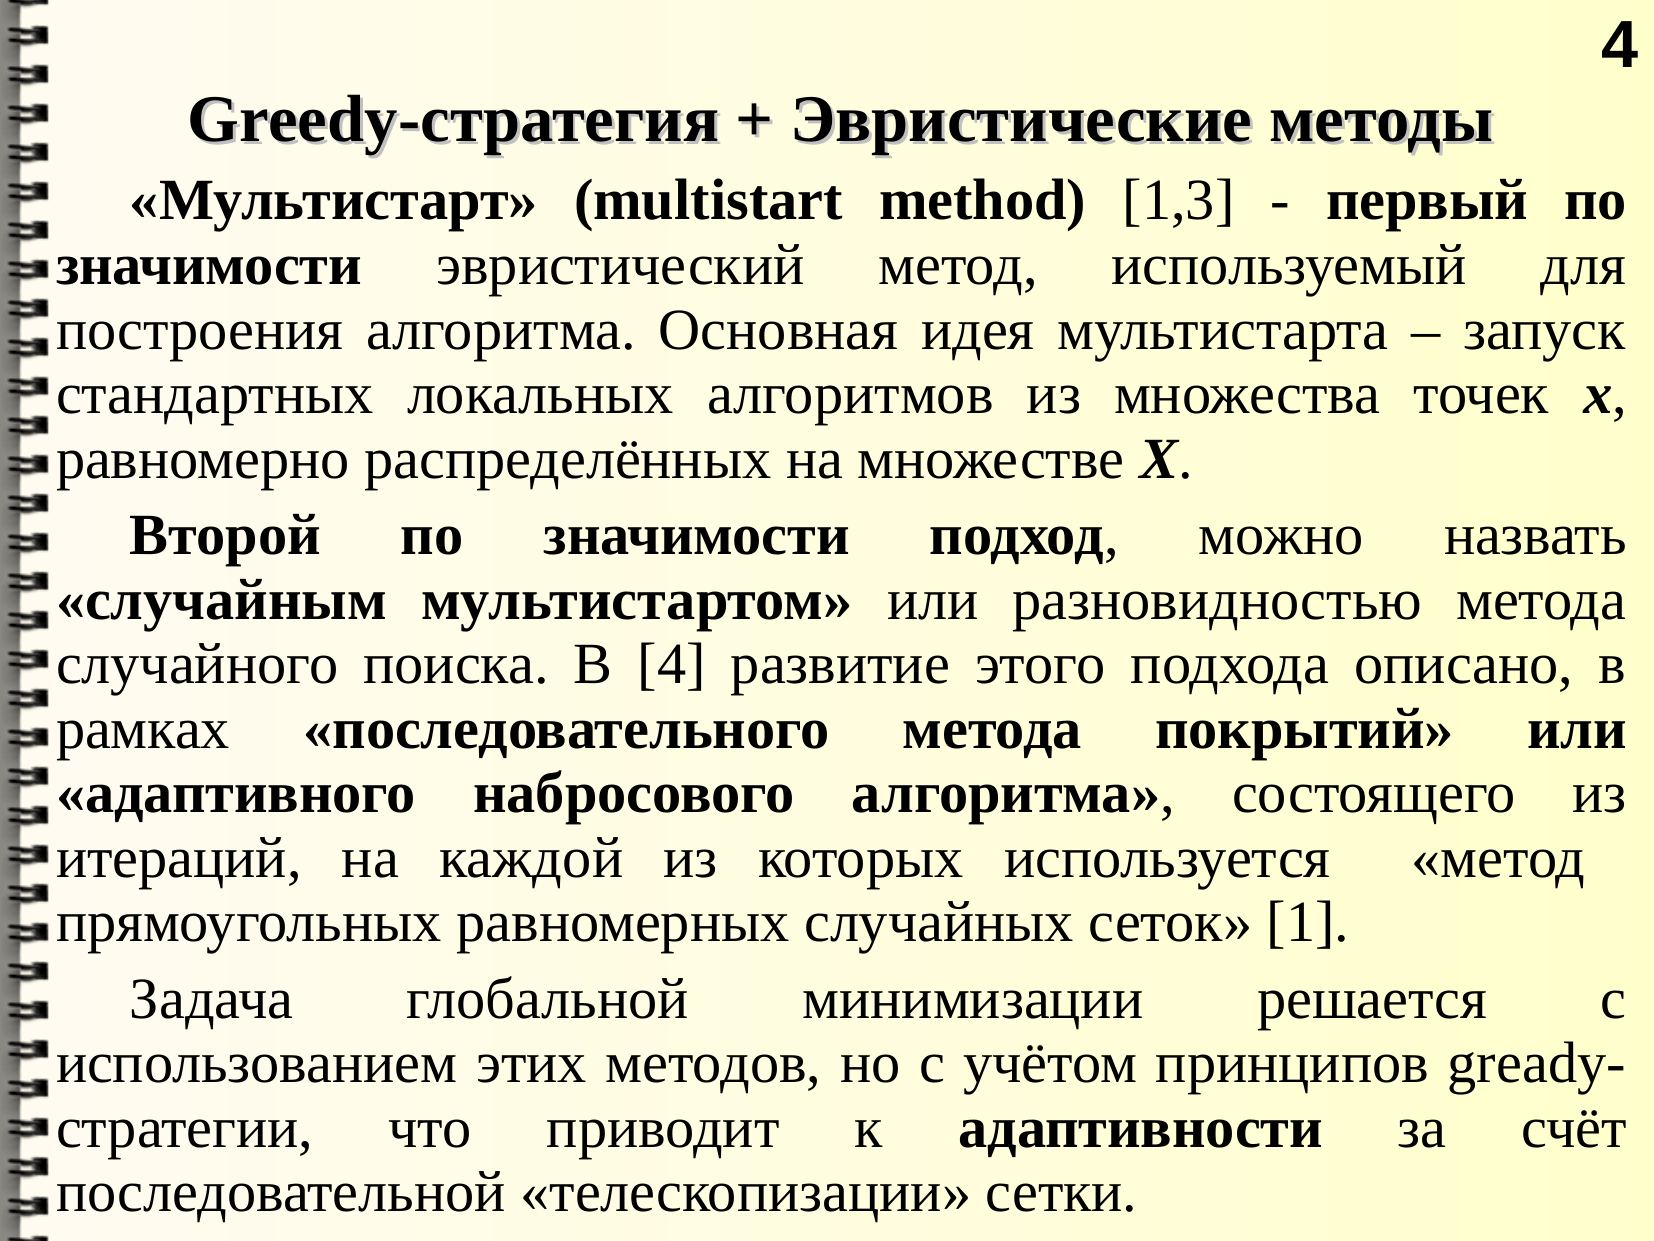

Greedy-стратегия + Эвристические методы
«Мультистарт» (multistart method) [1,3] - первый по значимости эвристический метод, используемый для построения алгоритма. Основная идея мультистарта – запуск стандартных локальных алгоритмов из множества точек x, равномерно распределённых на множестве X.
Второй по значимости подход, можно назвать «случайным мультистартом» или разновидностью метода случайного поиска. В [4] развитие этого подхода описано, в рамках «последовательного метода покрытий» или «адаптивного набросового алгоритма», состоящего из итераций, на каждой из которых используется «метод прямоугольных равномерных случайных сеток» [1].
Задача глобальной минимизации решается с использованием этих методов, но с учётом принципов gready-стратегии, что приводит к адаптивности за счёт последовательной «телескопизации» сетки.